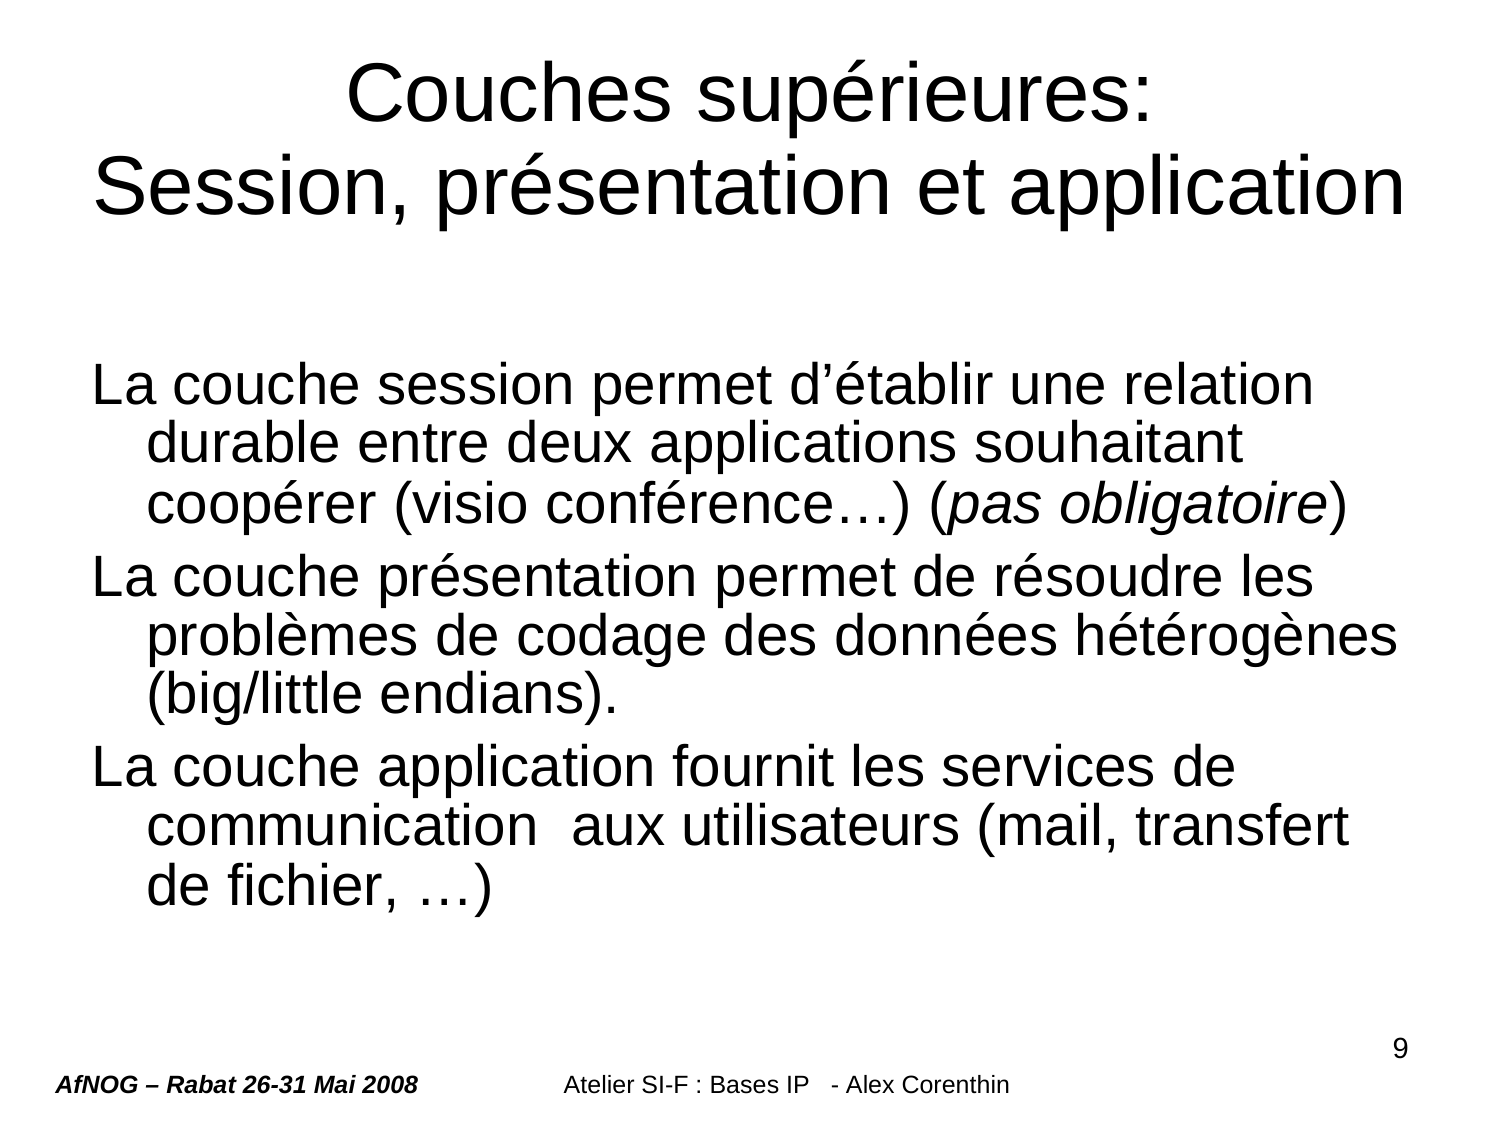

# Couches supérieures: Session, présentation et application
La couche session permet d’établir une relation durable entre deux applications souhaitant coopérer (visio conférence…) (pas obligatoire)‏
La couche présentation permet de résoudre les problèmes de codage des données hétérogènes (big/little endians).
La couche application fournit les services de communication aux utilisateurs (mail, transfert de fichier, …)‏
9